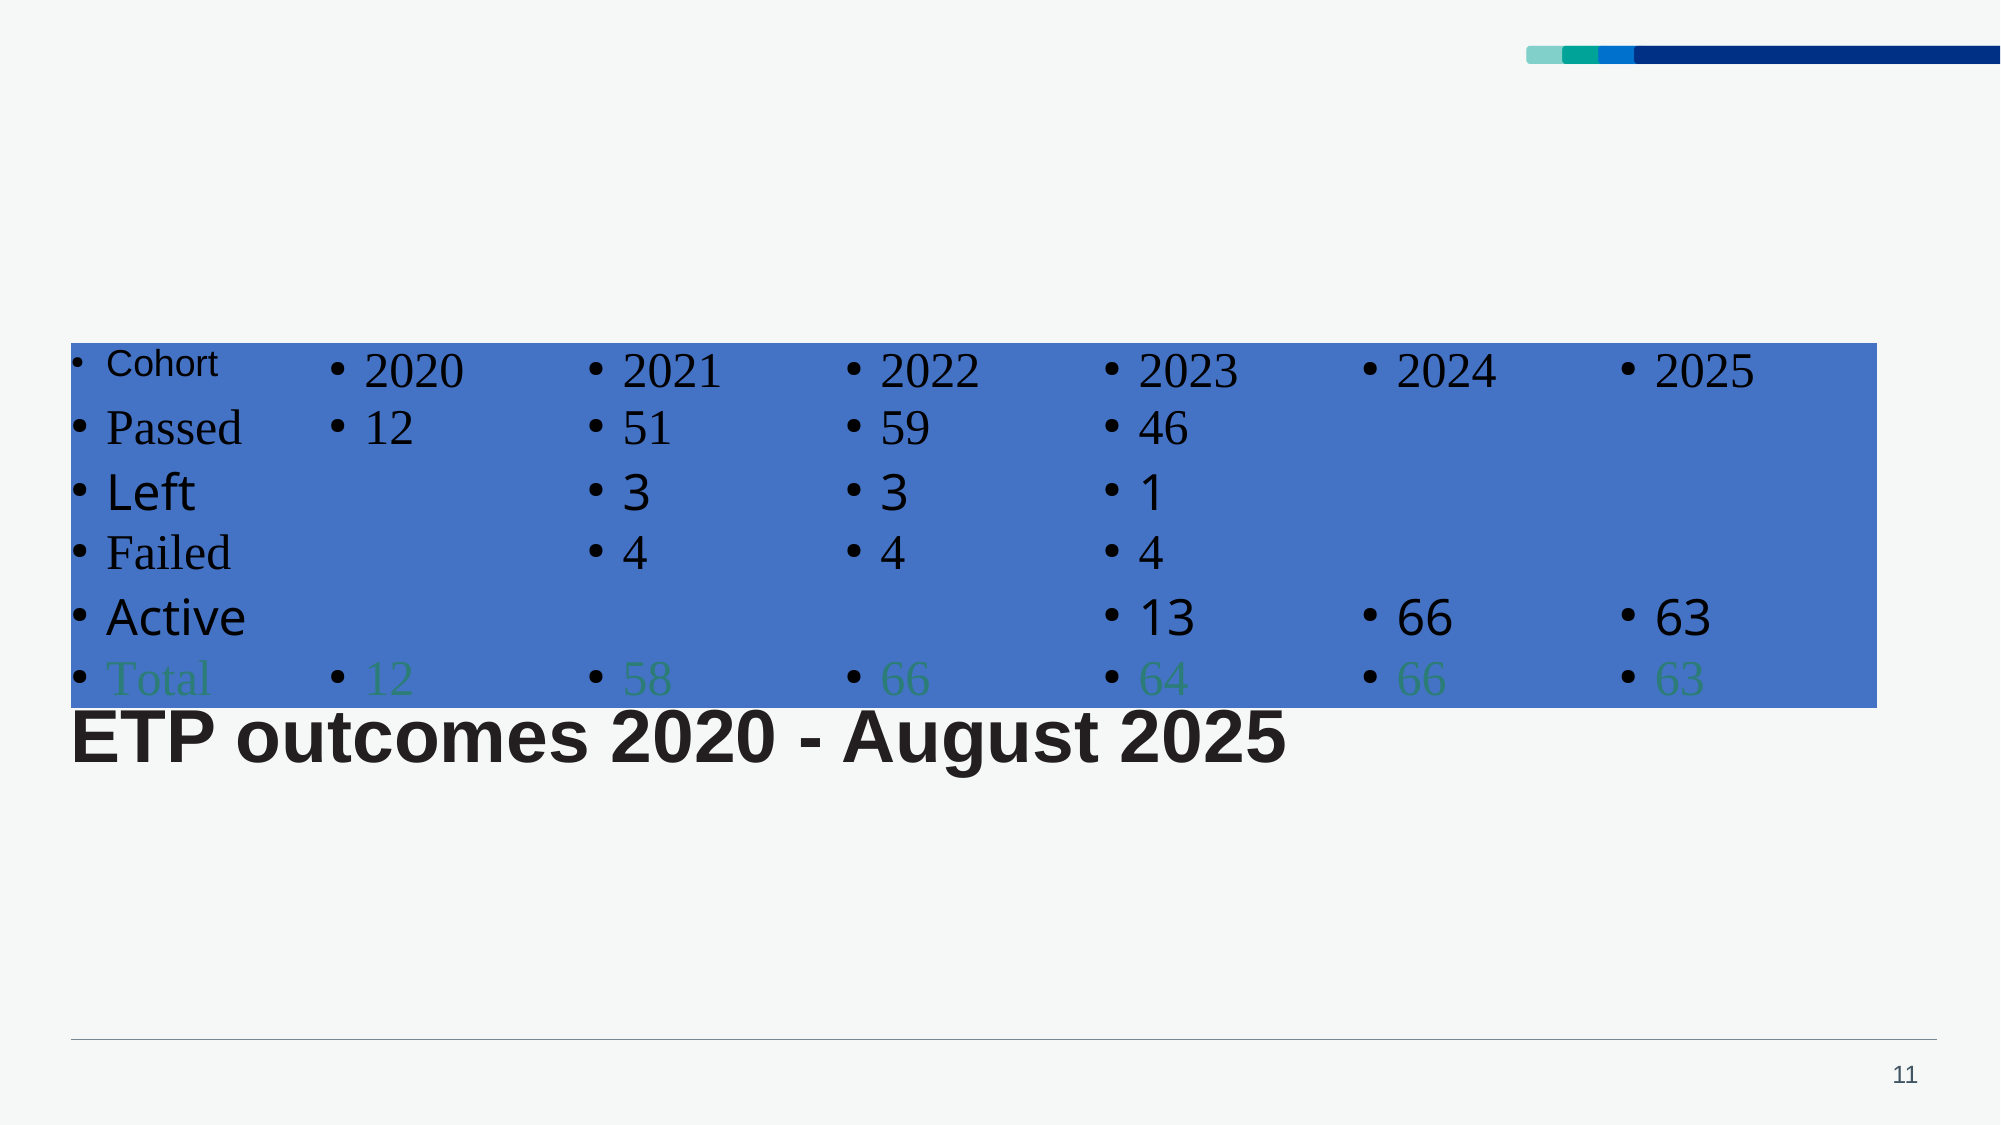

| Cohort | 2020 | 2021 | 2022 | 2023 | 2024 | 2025 |
| --- | --- | --- | --- | --- | --- | --- |
| Passed | 12 | 51 | 59 | 46 | | |
| Left | | 3 | 3 | 1 | | |
| Failed | | 4 | 4 | 4 | | |
| Active | | | | 13 | 66 | 63 |
| Total | 12 | 58 | 66 | 64 | 66 | 63 |
# ETP outcomes 2020 - August 2025